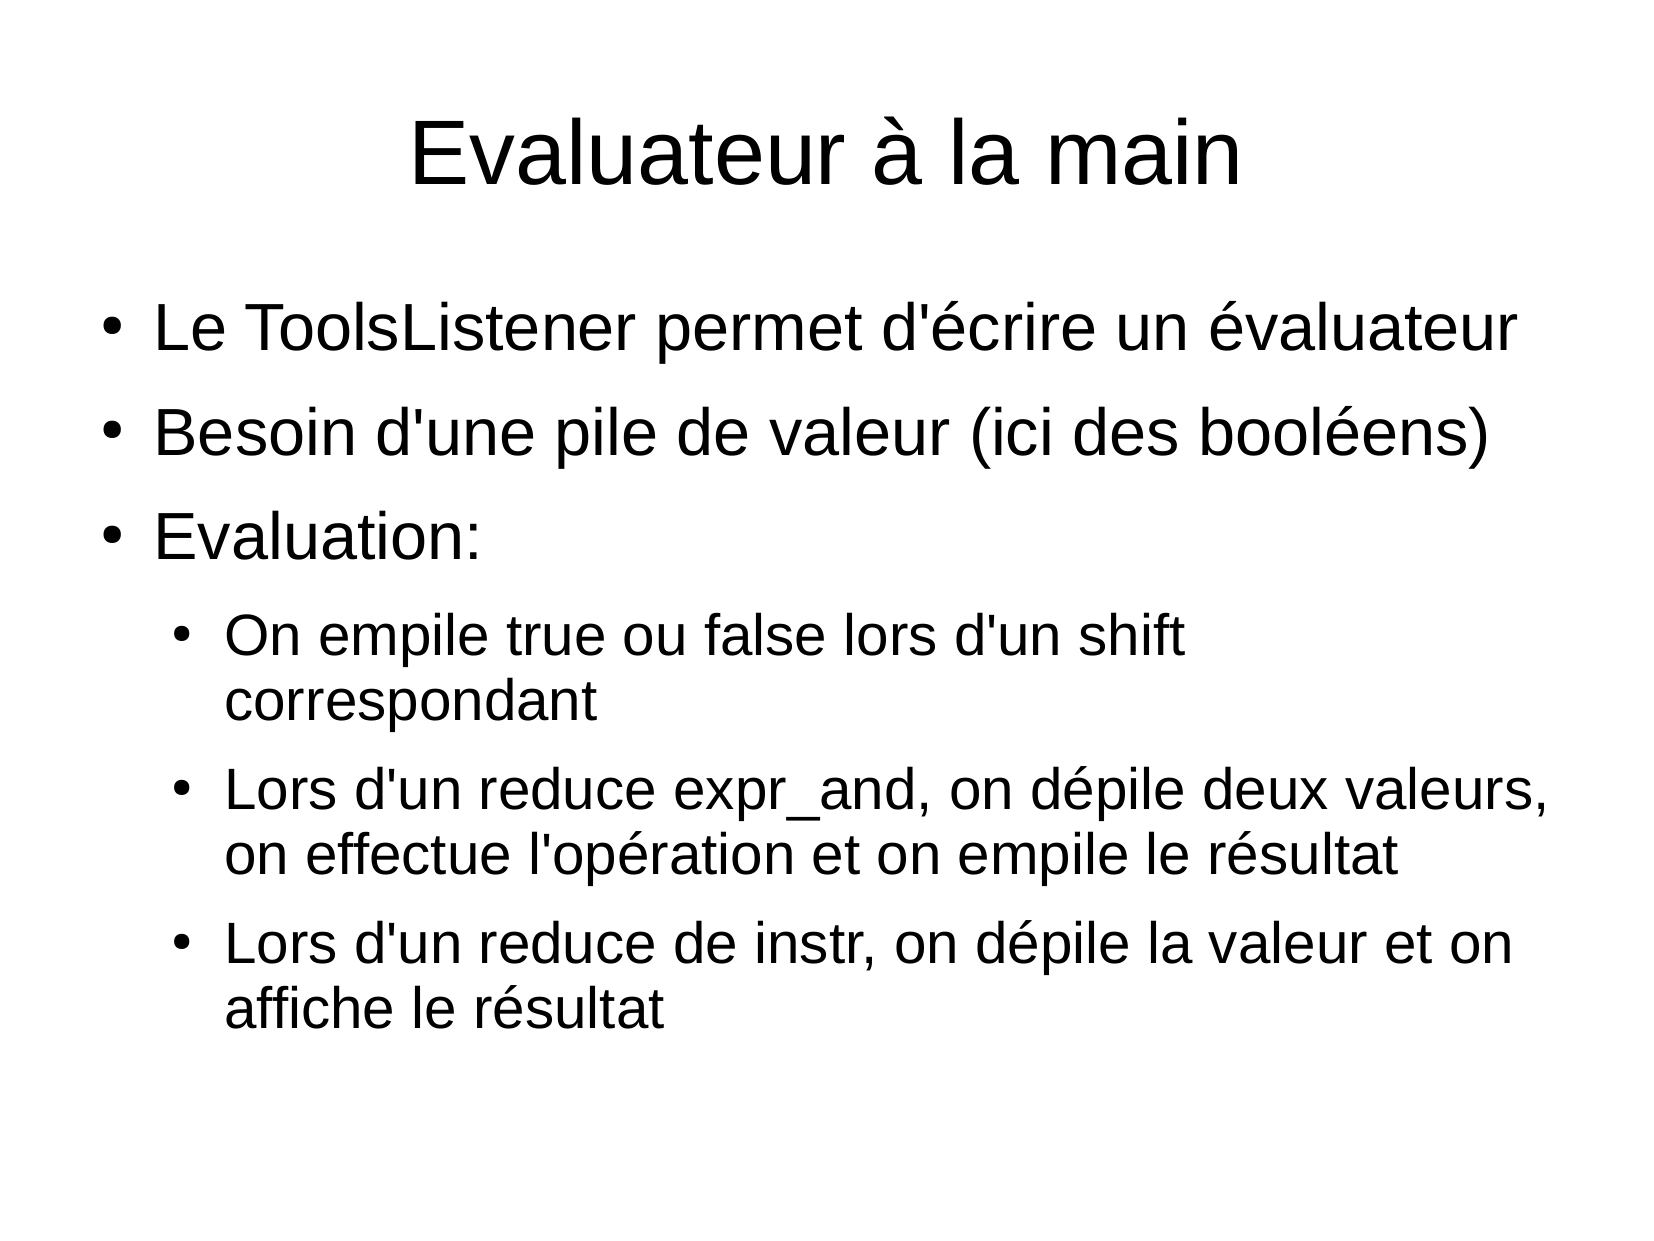

# Evaluateur à la main
Le ToolsListener permet d'écrire un évaluateur
Besoin d'une pile de valeur (ici des booléens)
Evaluation:
On empile true ou false lors d'un shift correspondant
Lors d'un reduce expr_and, on dépile deux valeurs, on effectue l'opération et on empile le résultat
Lors d'un reduce de instr, on dépile la valeur et on affiche le résultat